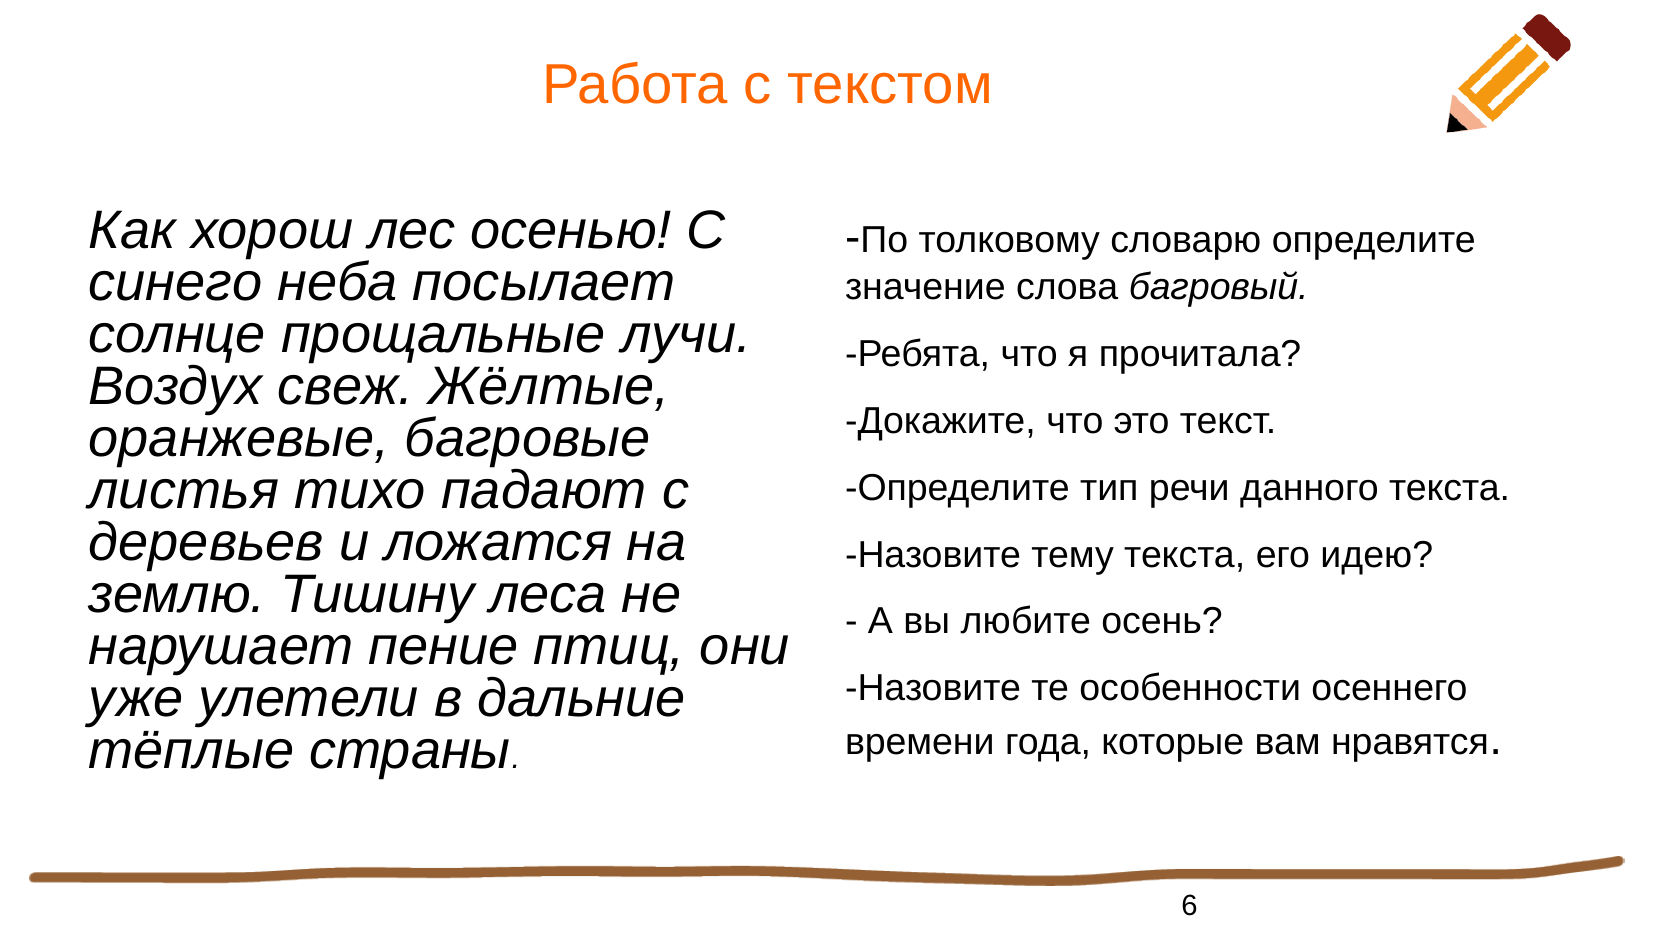

# Работа с текстом
Как хорош лес осенью! С синего неба посылает солнце прощальные лучи. Воздух свеж. Жёлтые, оранжевые, багровые листья тихо падают с деревьев и ложатся на землю. Тишину леса не нарушает пение птиц, они уже улетели в дальние тёплые страны.
-По толковому словарю определите значение слова багровый.
-Ребята, что я прочитала?
-Докажите, что это текст.
-Определите тип речи данного текста.
-Назовите тему текста, его идею?
- А вы любите осень?
-Назовите те особенности осеннего времени года, которые вам нравятся.